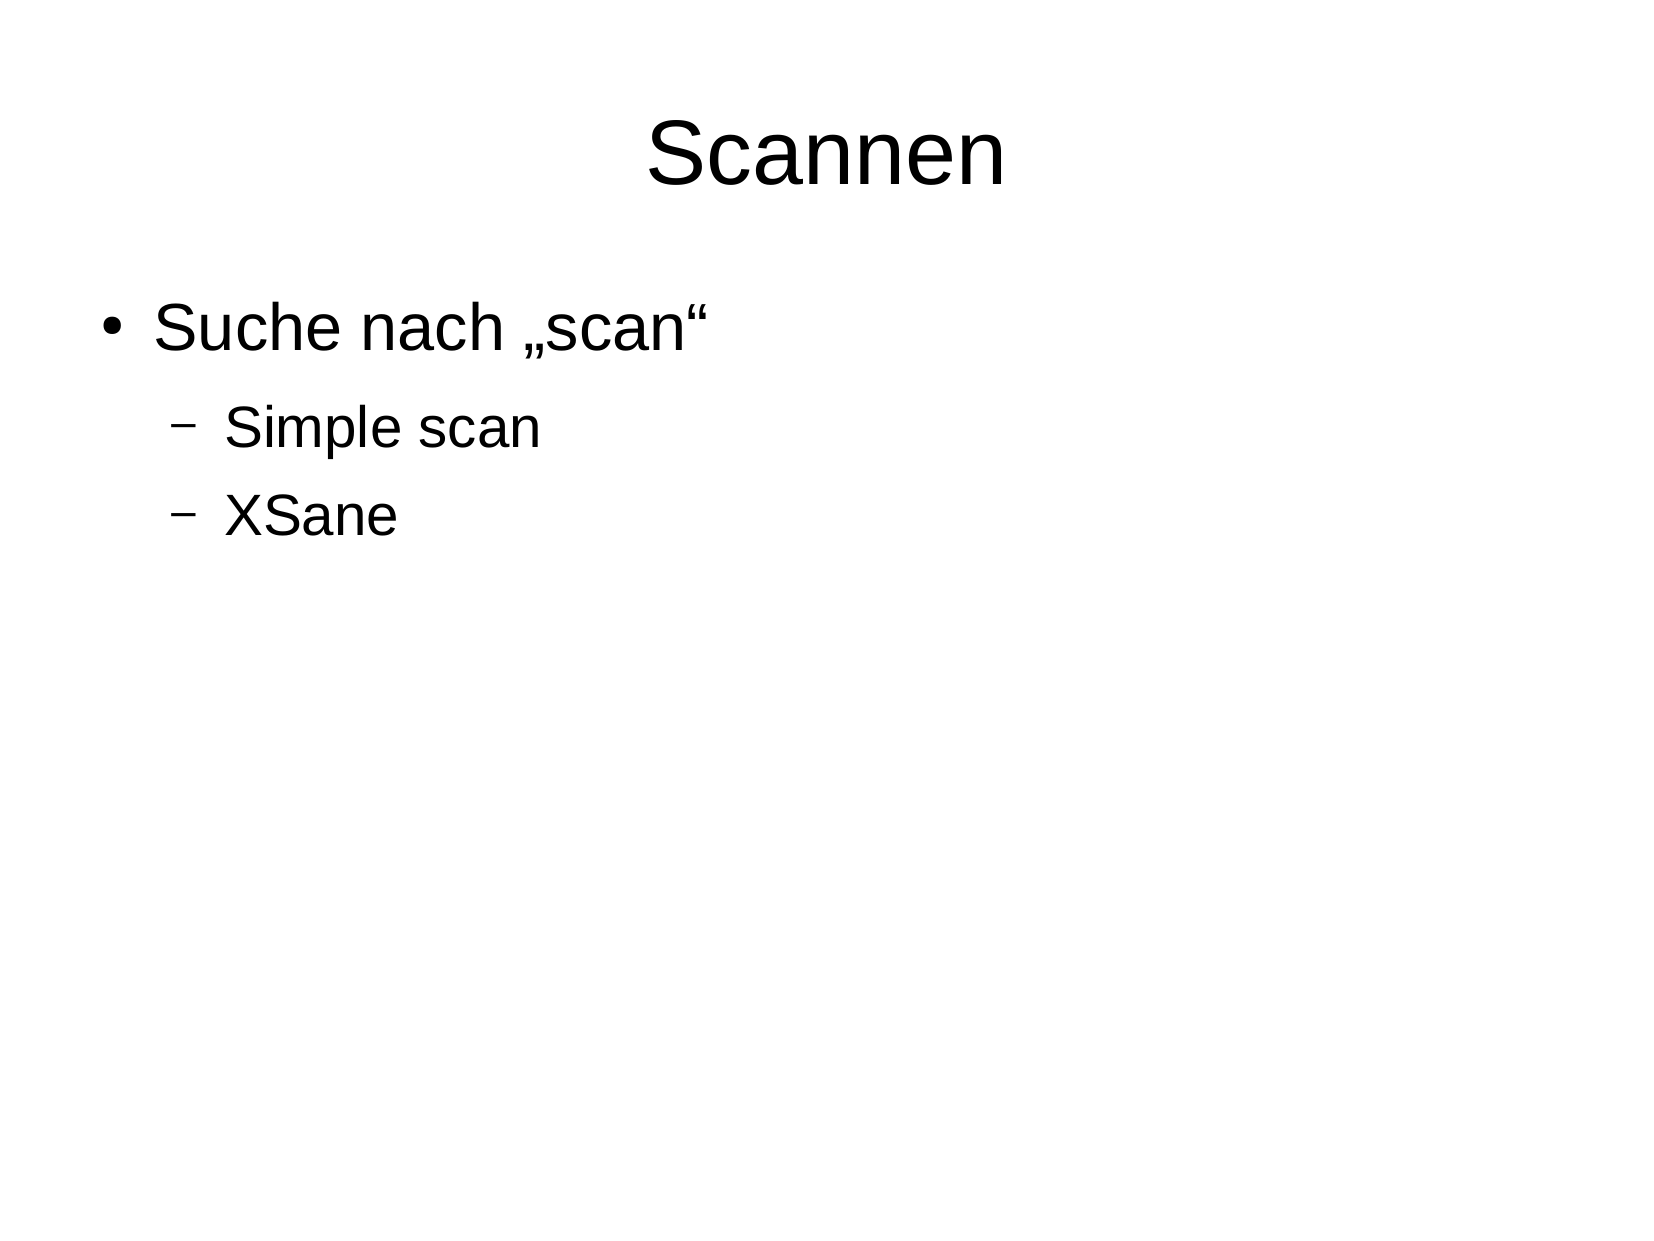

# Scannen
Suche nach „scan“
Simple scan
XSane